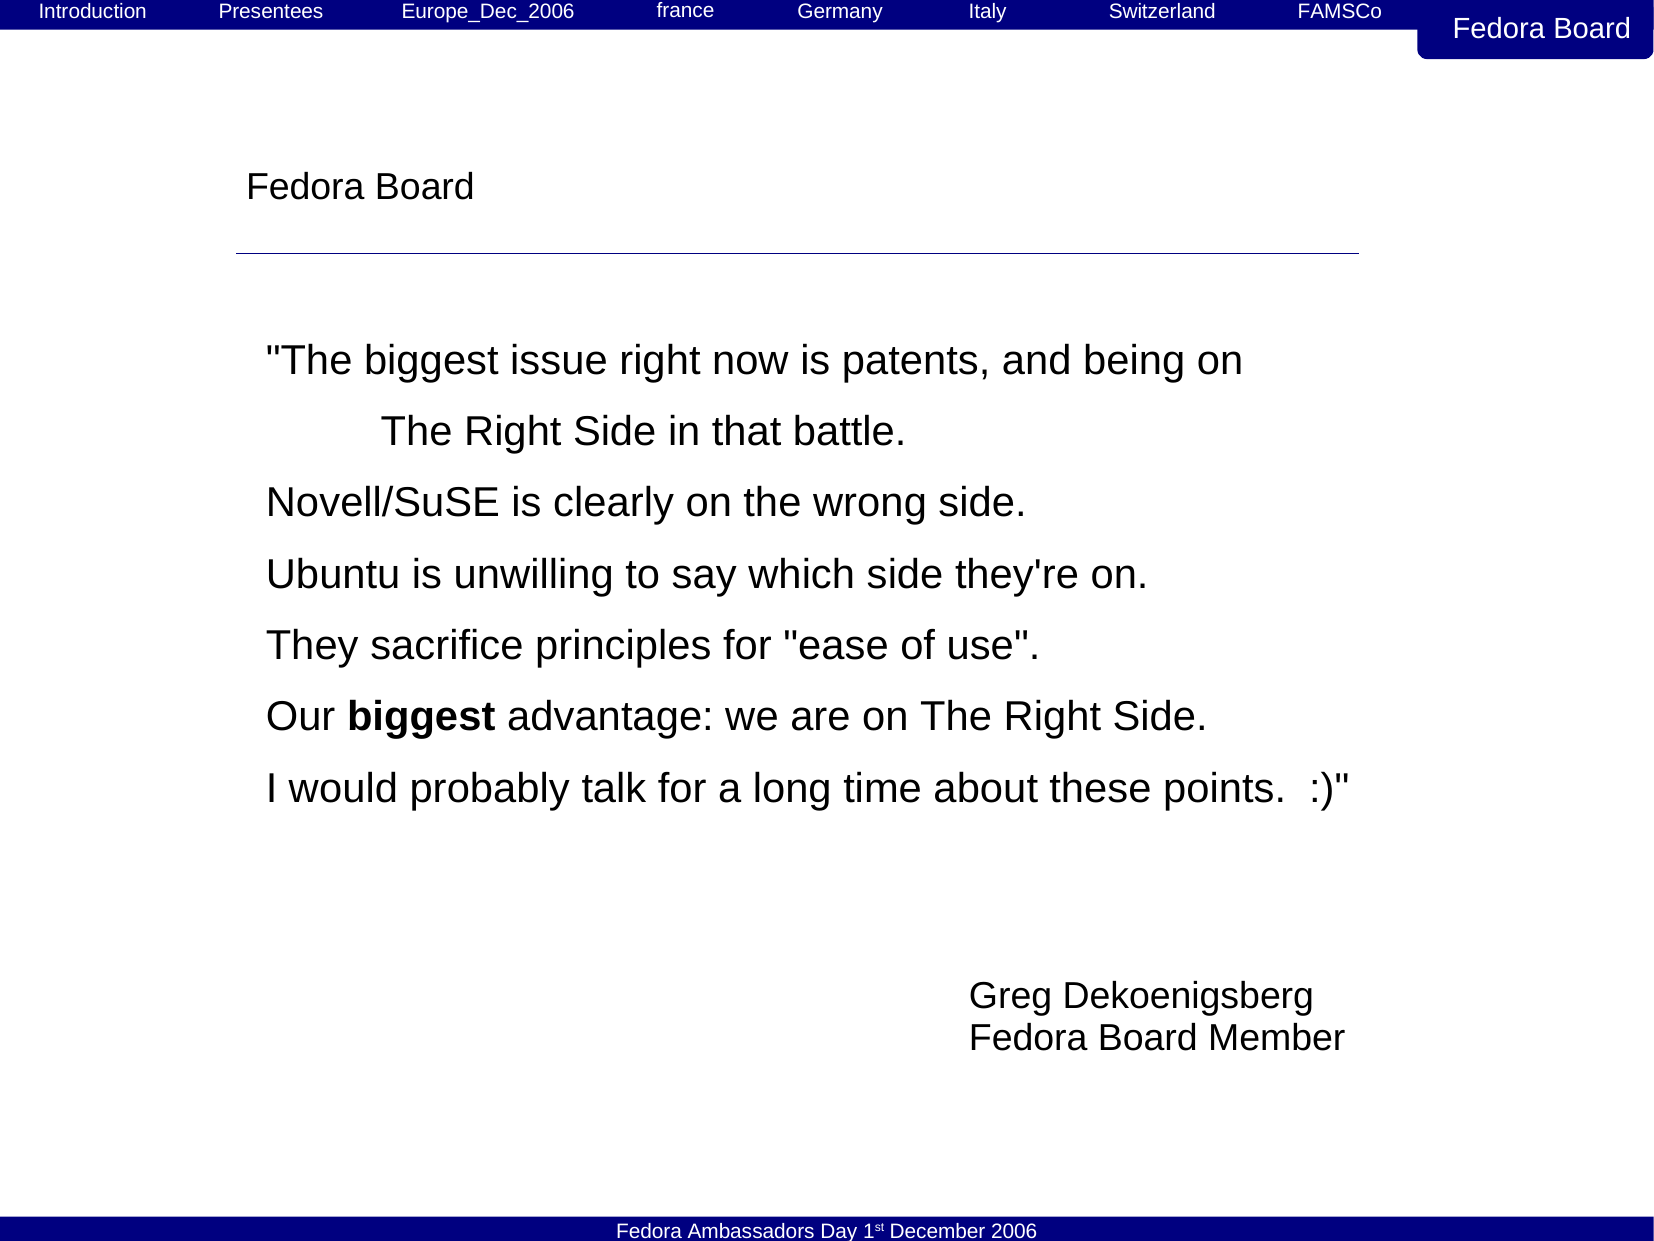

Fedora Board
Fedora Board
"The biggest issue right now is patents, and being on
 The Right Side in that battle.
Novell/SuSE is clearly on the wrong side.
Ubuntu is unwilling to say which side they're on.
They sacrifice principles for "ease of use".
Our biggest advantage: we are on The Right Side.
I would probably talk for a long time about these points. :)"
Greg Dekoenigsberg
Fedora Board Member